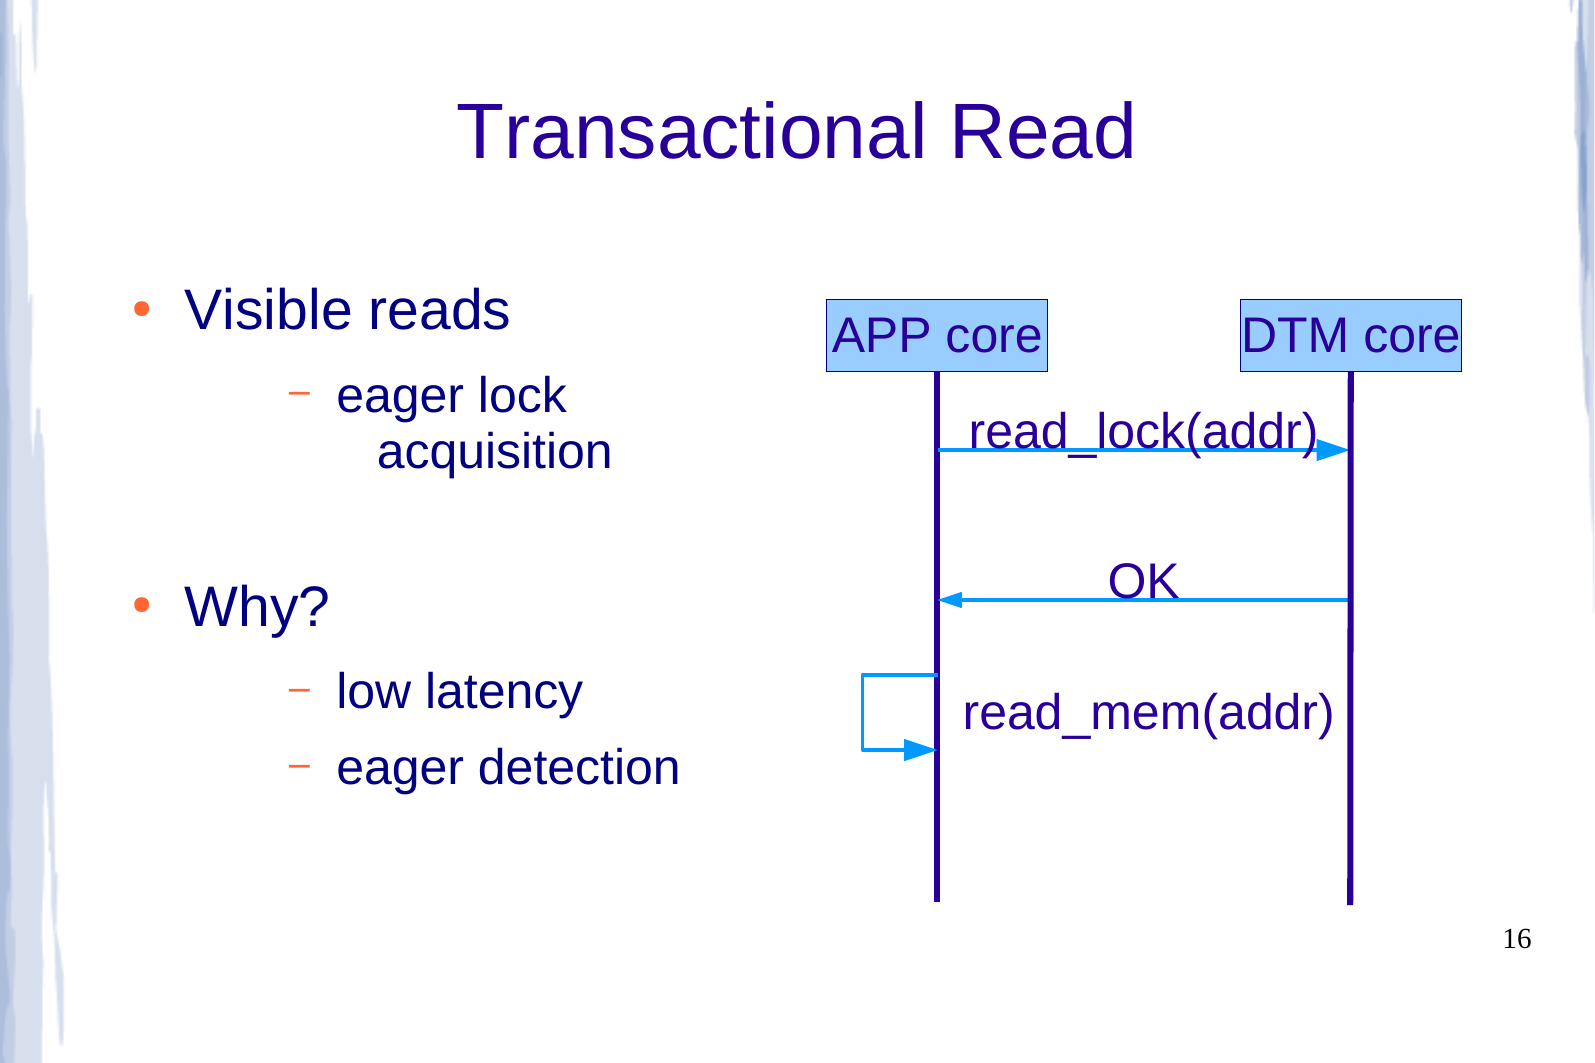

# Transactional Read
Visible reads
eager lock acquisition
Why?
low latency
eager detection
APP core
DTM core
read_lock(addr)
OK
 read_mem(addr)
16